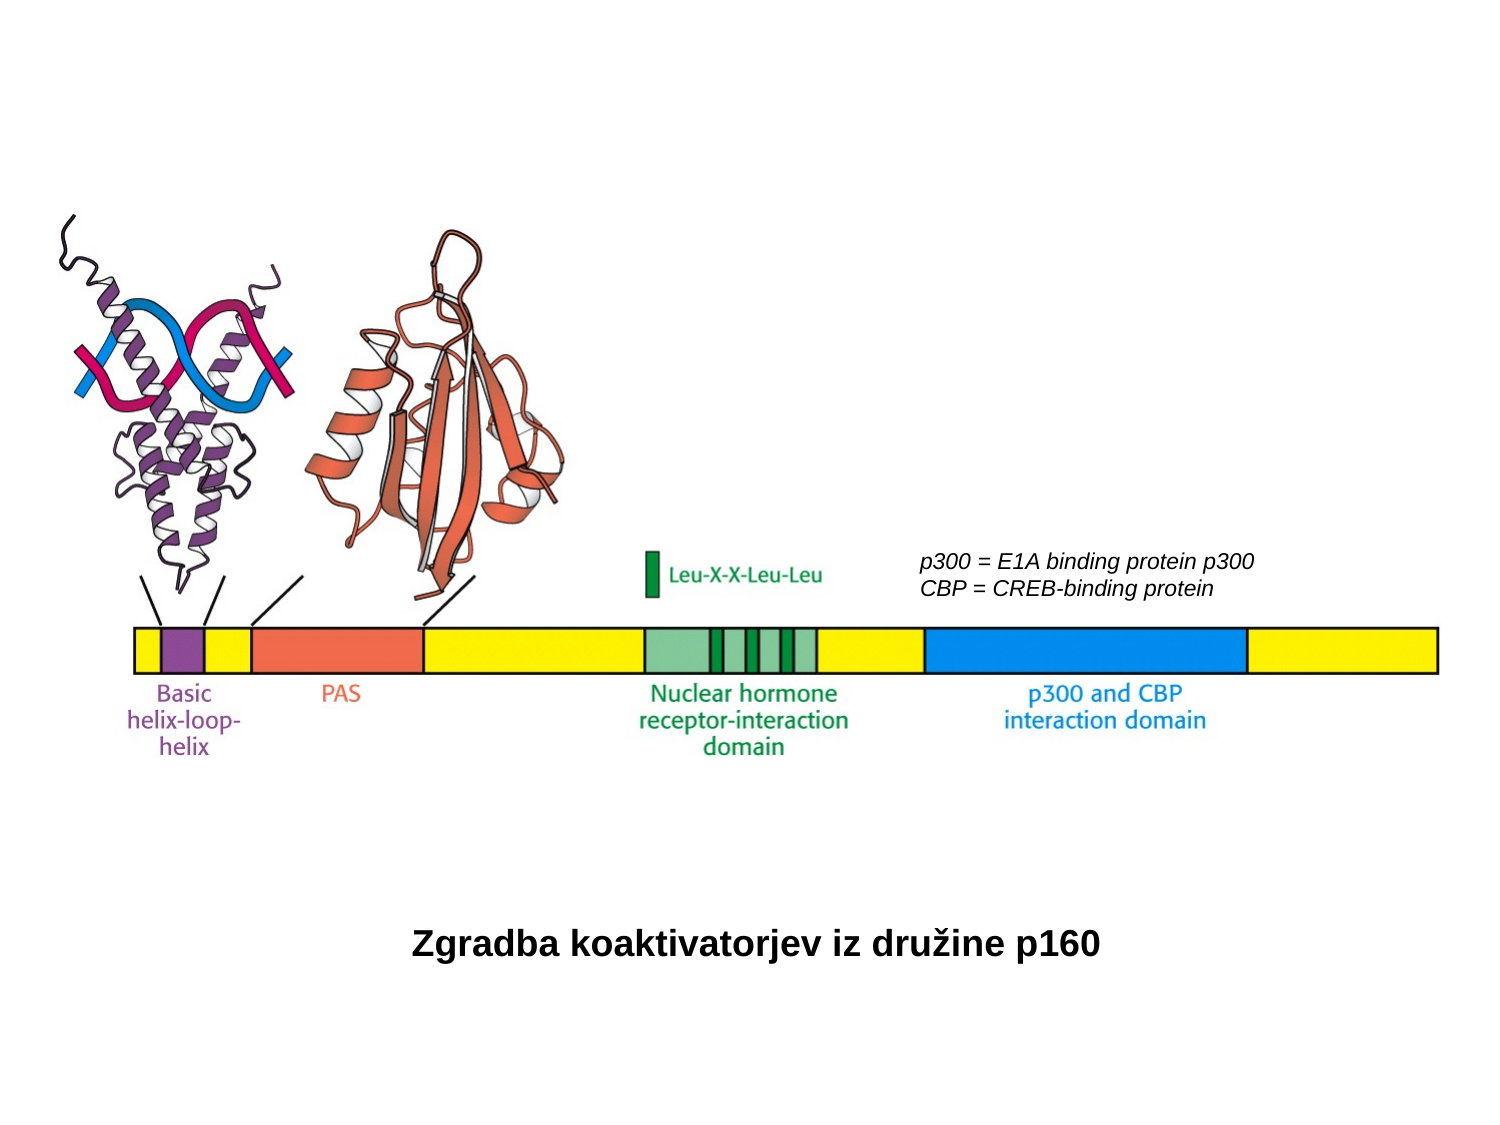

p300 = E1A binding protein p300
CBP = CREB-binding protein
Zgradba koaktivatorjev iz družine p160